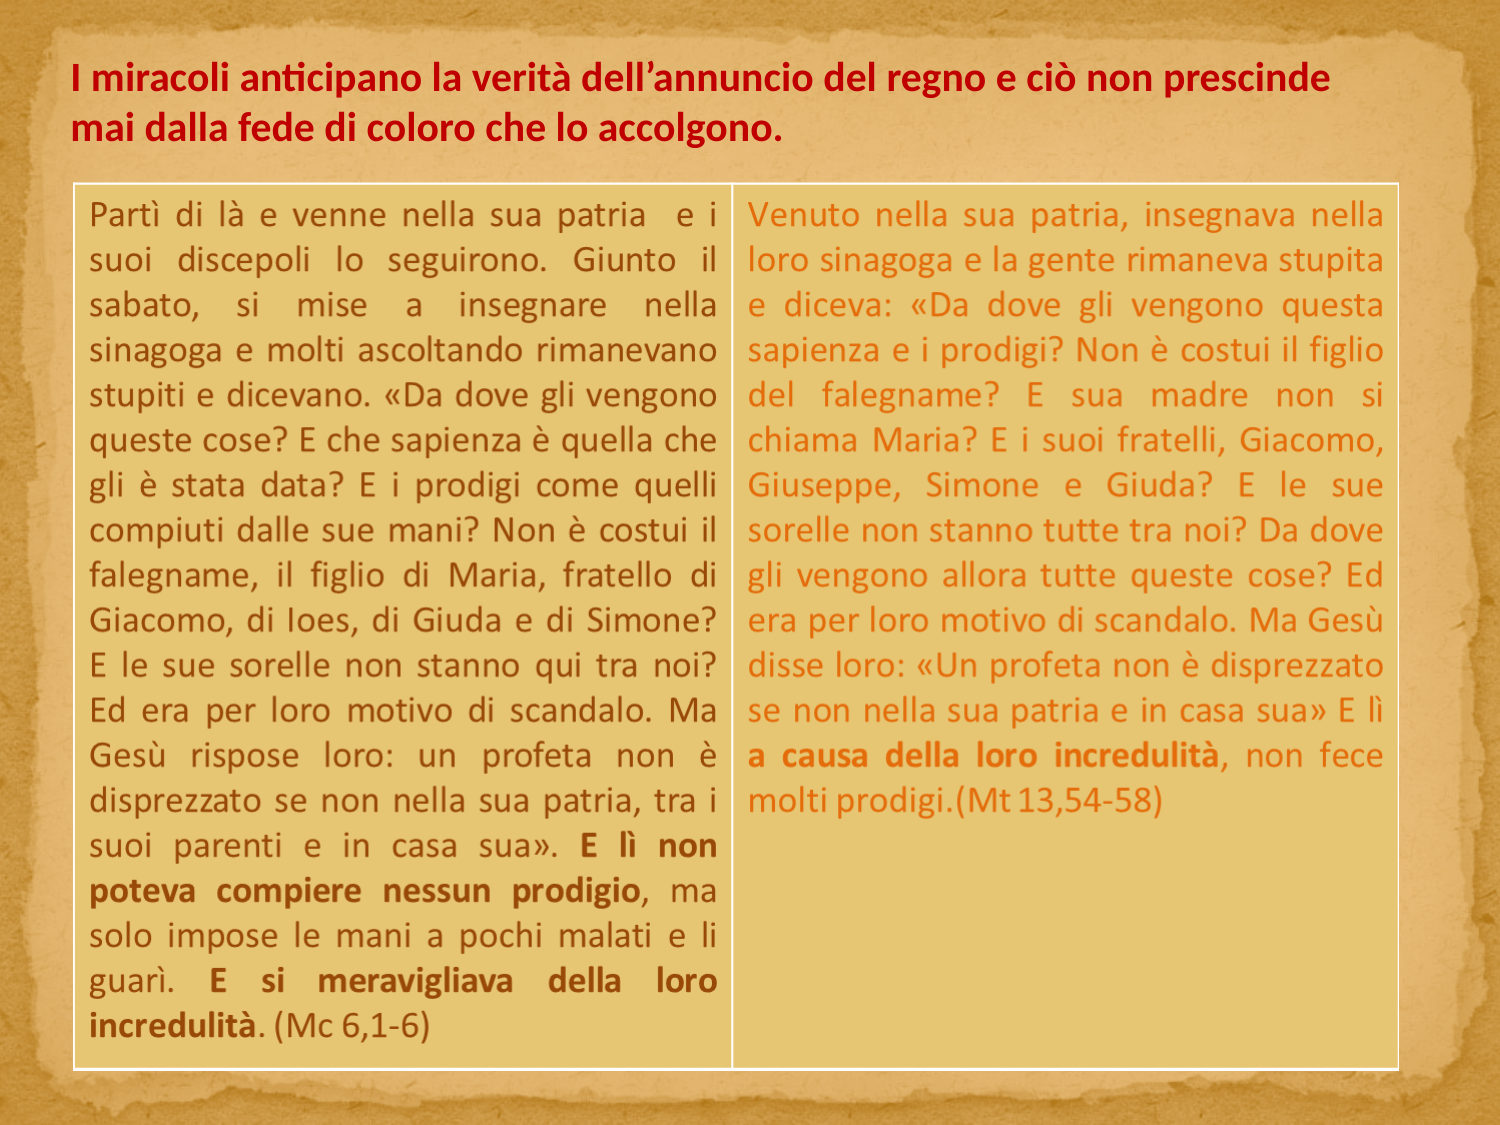

I miracoli anticipano la verità dell’annuncio del regno e ciò non prescinde mai dalla fede di coloro che lo accolgono.